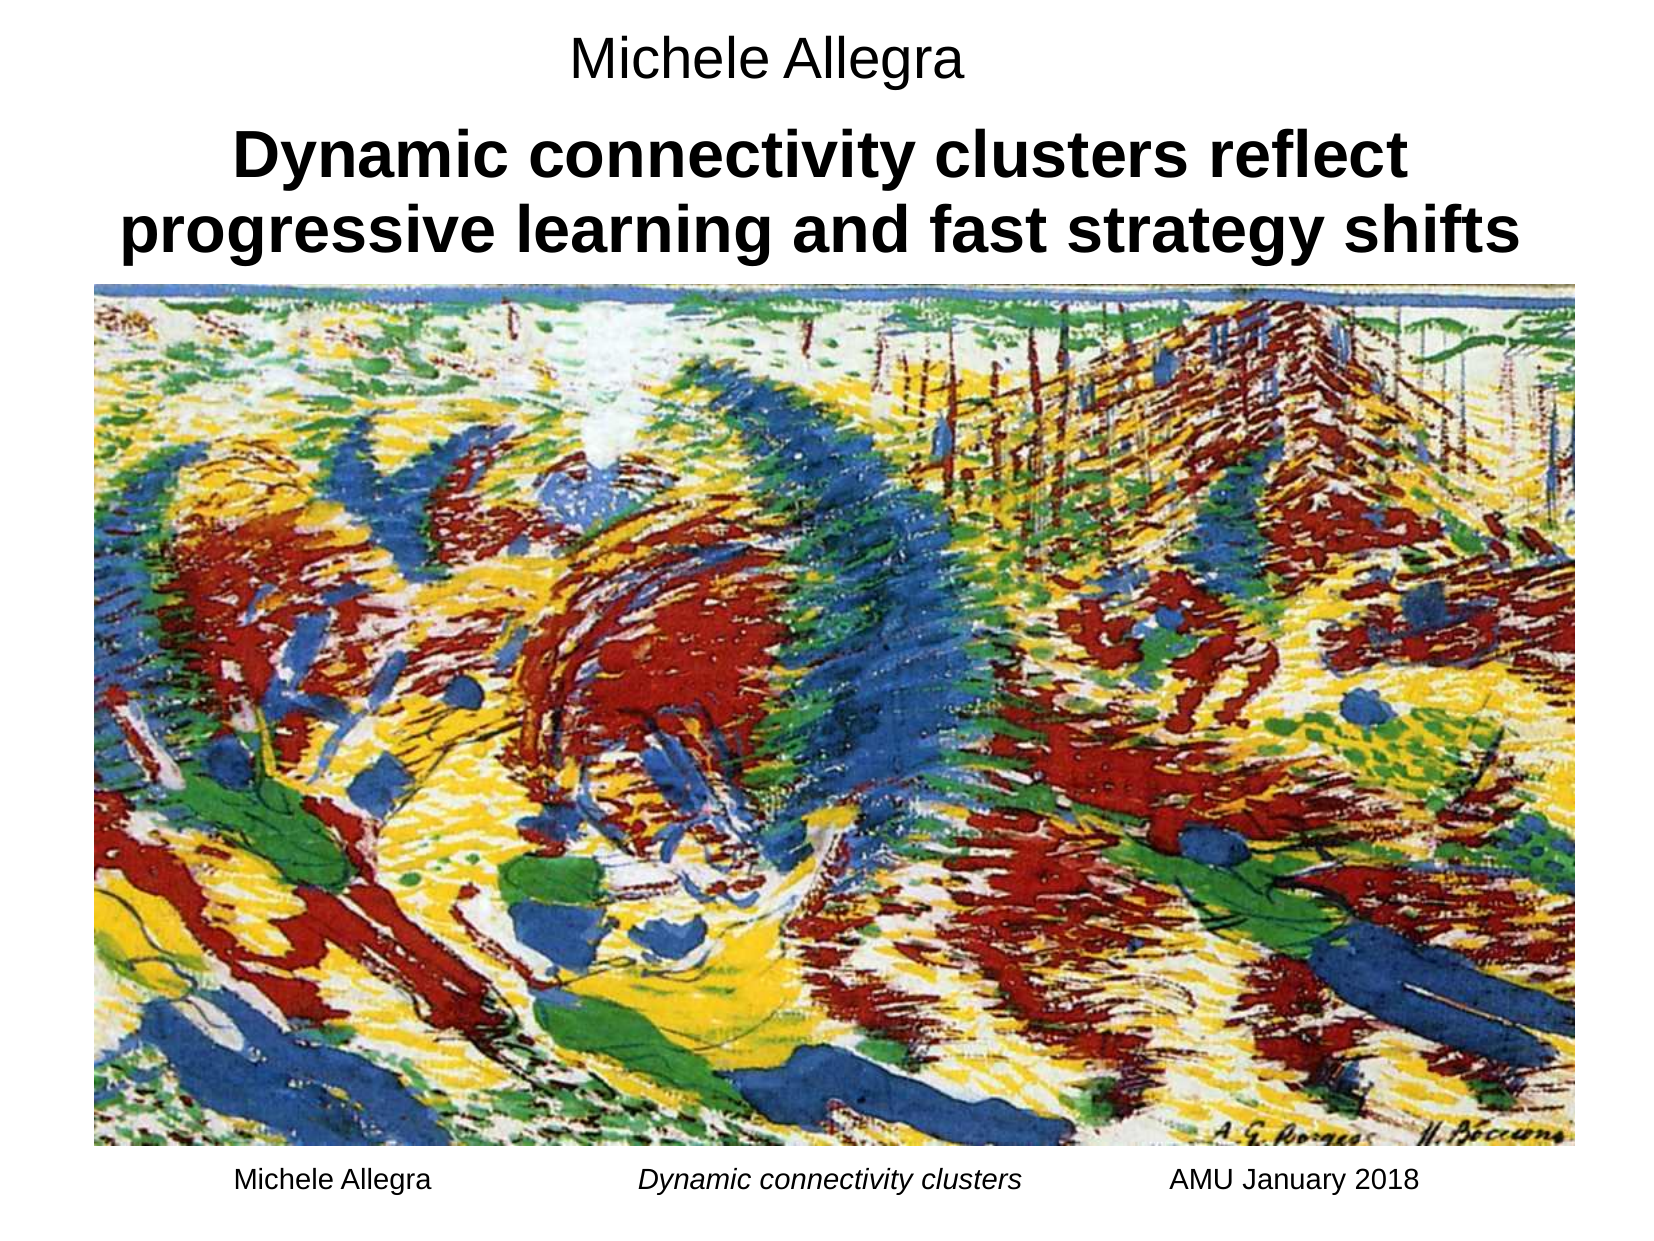

Michele Allegra
# Dynamic connectivity clusters reflect progressive learning and fast strategy shifts
Michele Allegra Dynamic connectivity clusters AMU January 2018